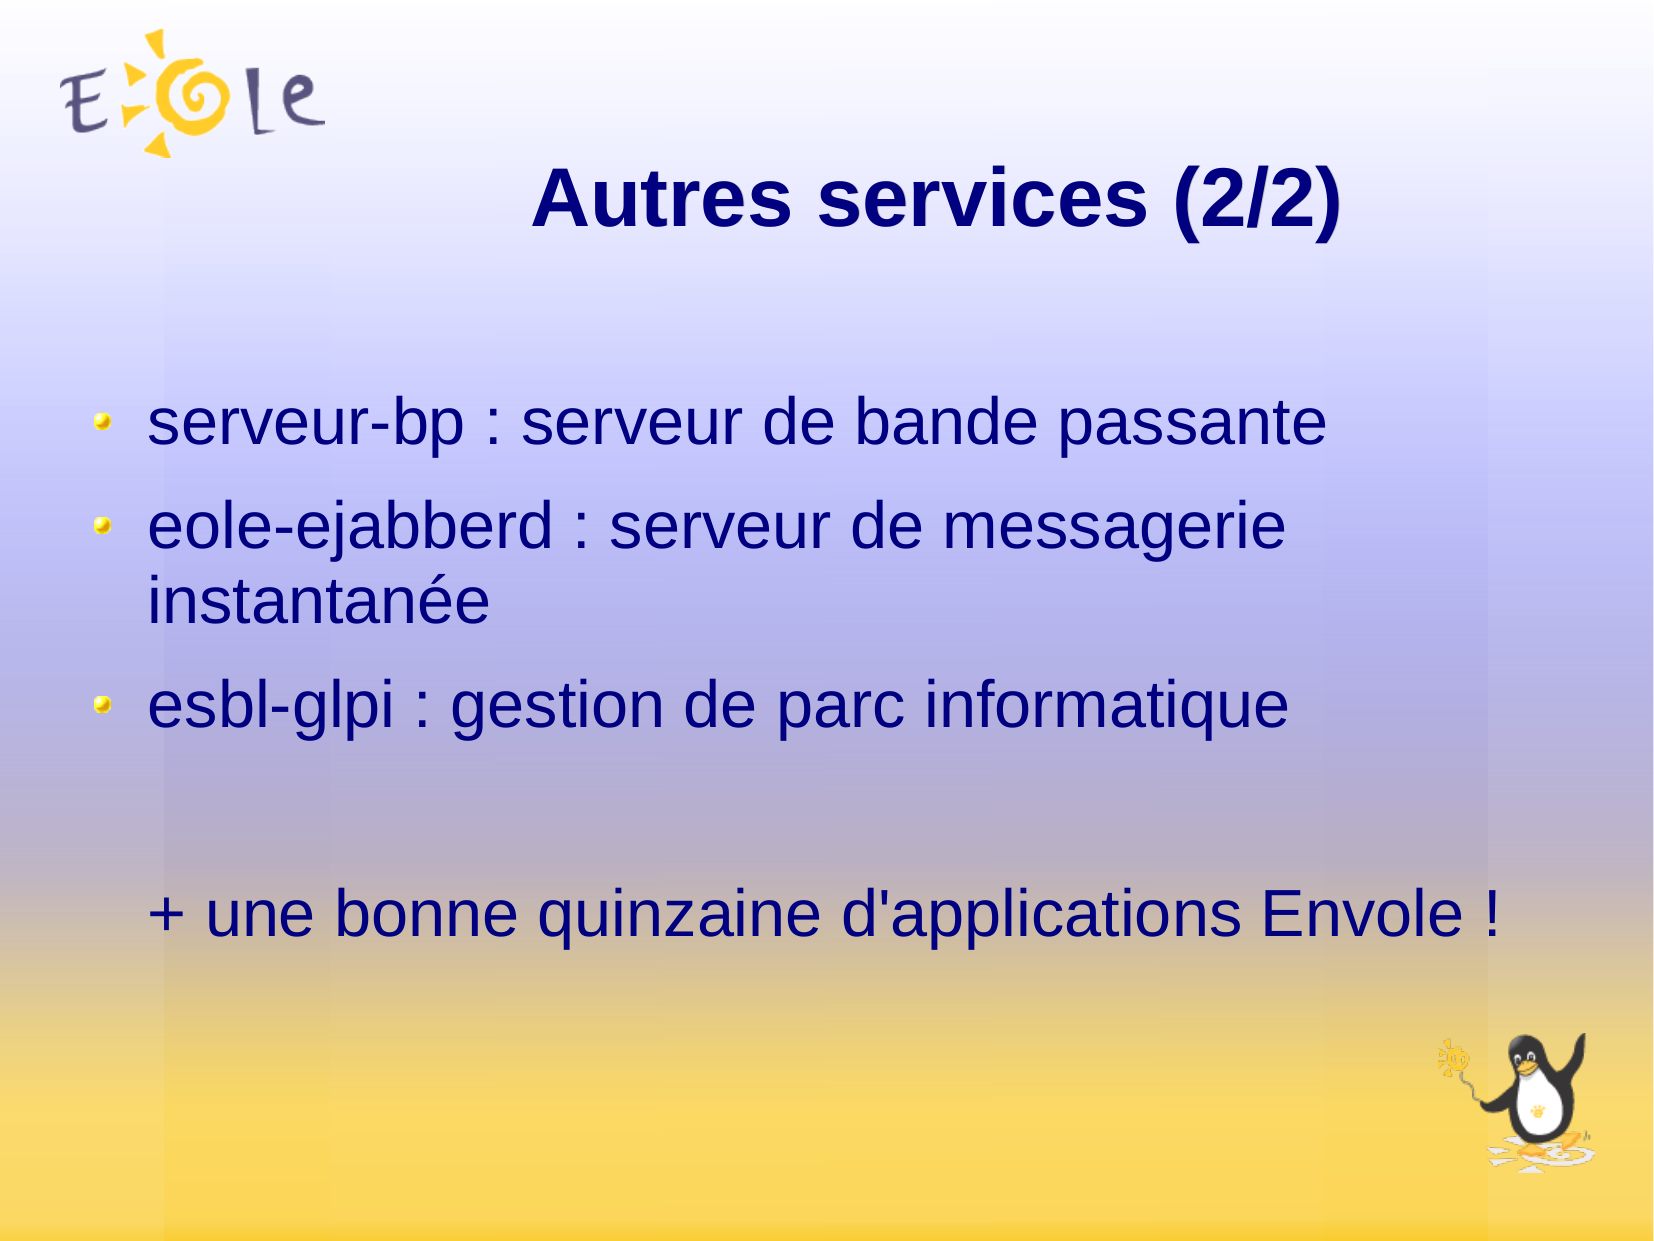

Autres services (2/2)
# serveur-bp : serveur de bande passante
eole-ejabberd : serveur de messagerie instantanée
esbl-glpi : gestion de parc informatique
+ une bonne quinzaine d'applications Envole !